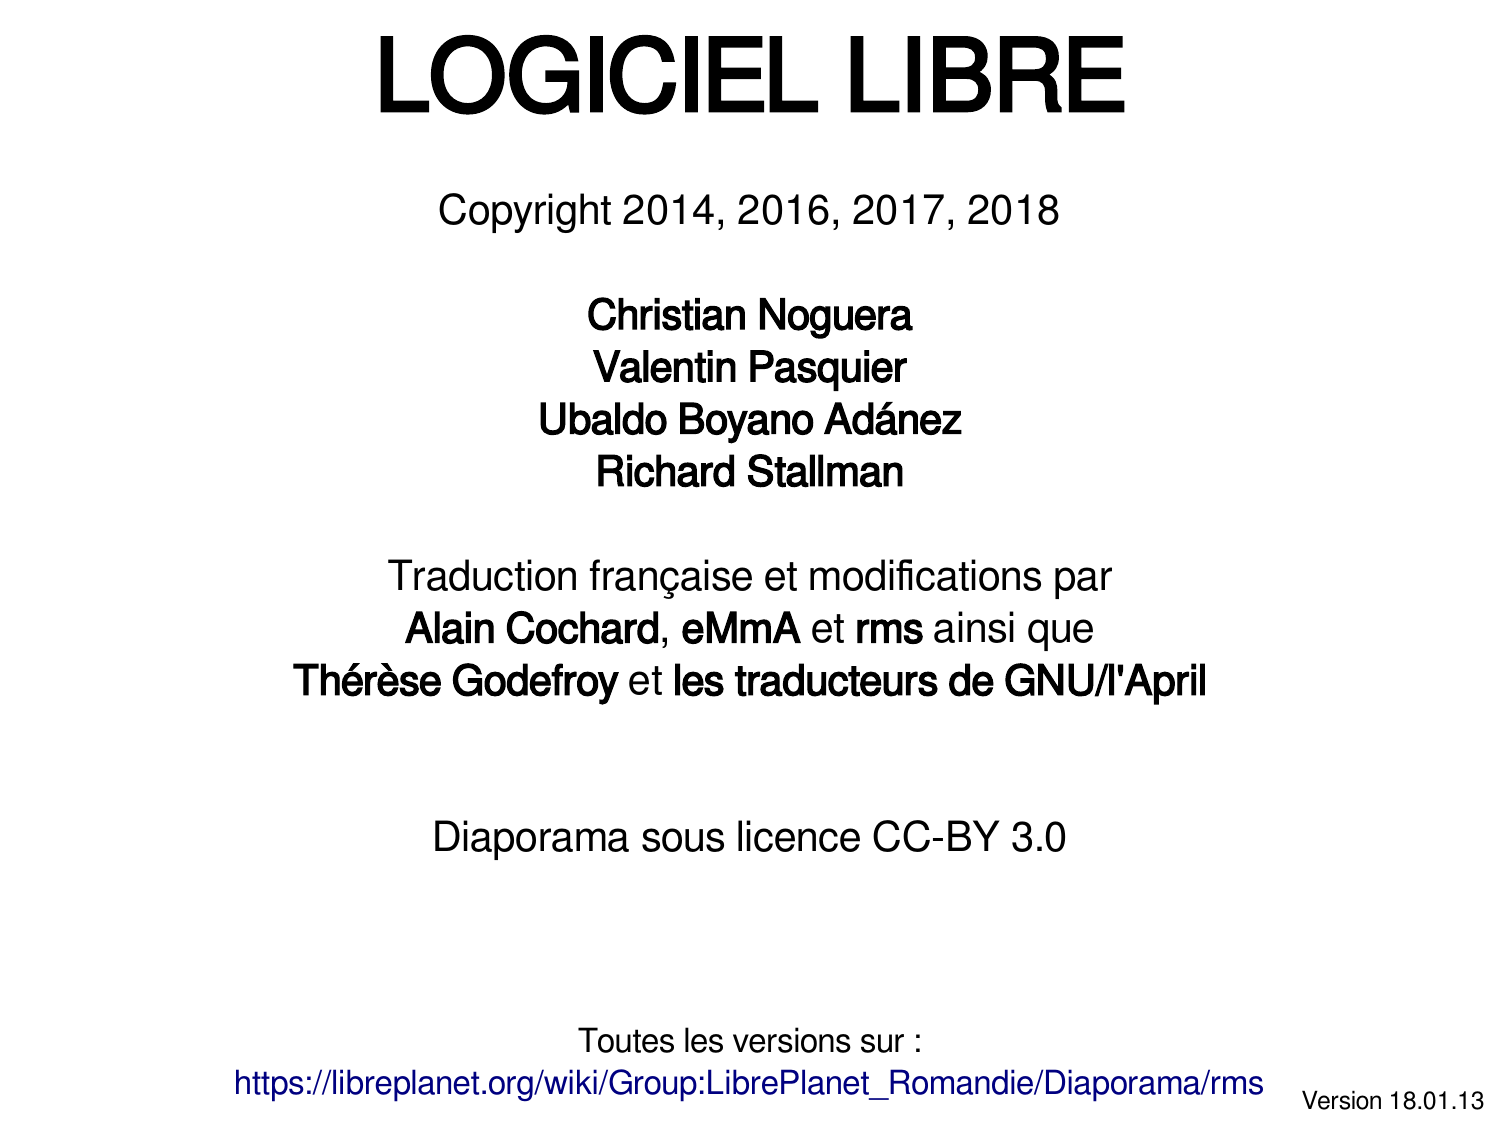

LOGICIEL LIBRE
Copyright 2014, 2016, 2017, 2018
Christian Noguera
Valentin Pasquier
Ubaldo Boyano Adánez
Richard Stallman
Traduction française et modifications par
Alain Cochard, eMmA et rms ainsi que
Thérèse Godefroy et les traducteurs de GNU/l'April
Diaporama sous licence CC-BY 3.0
Toutes les versions sur :
https://libreplanet.org/wiki/Group:LibrePlanet_Romandie/Diaporama/rms
Version 18.01.13